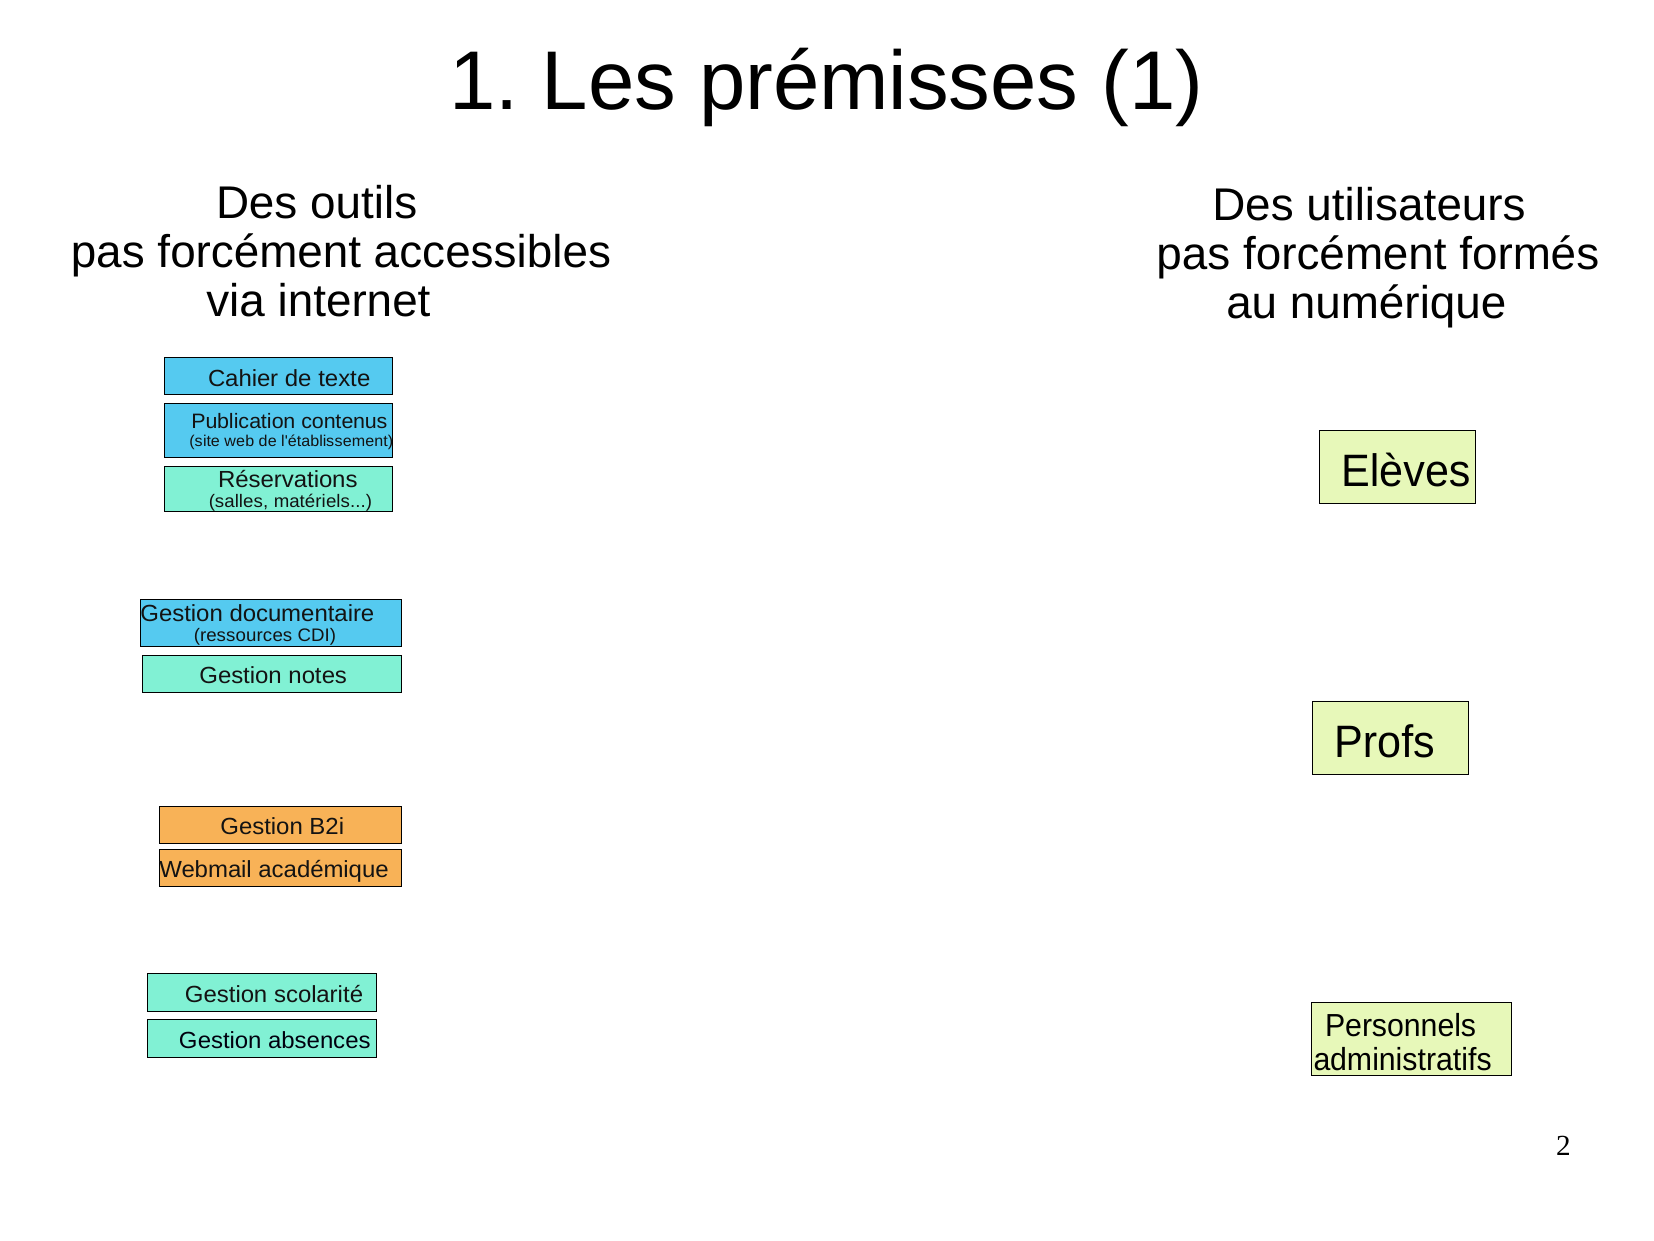

# 1. Les prémisses (1)
Des outils
Des utilisateurs
pas forcément accessibles
pas forcément formés
via internet
au numérique
Cahier de texte
Publication contenus
(site web de l'établissement)
Elèves
Réservations
(salles, matériels...)
Gestion documentaire
(ressources CDI)
Gestion notes
Profs
Gestion B2i
Webmail académique
Gestion scolarité
Personnels
Gestion absences
administratifs
2